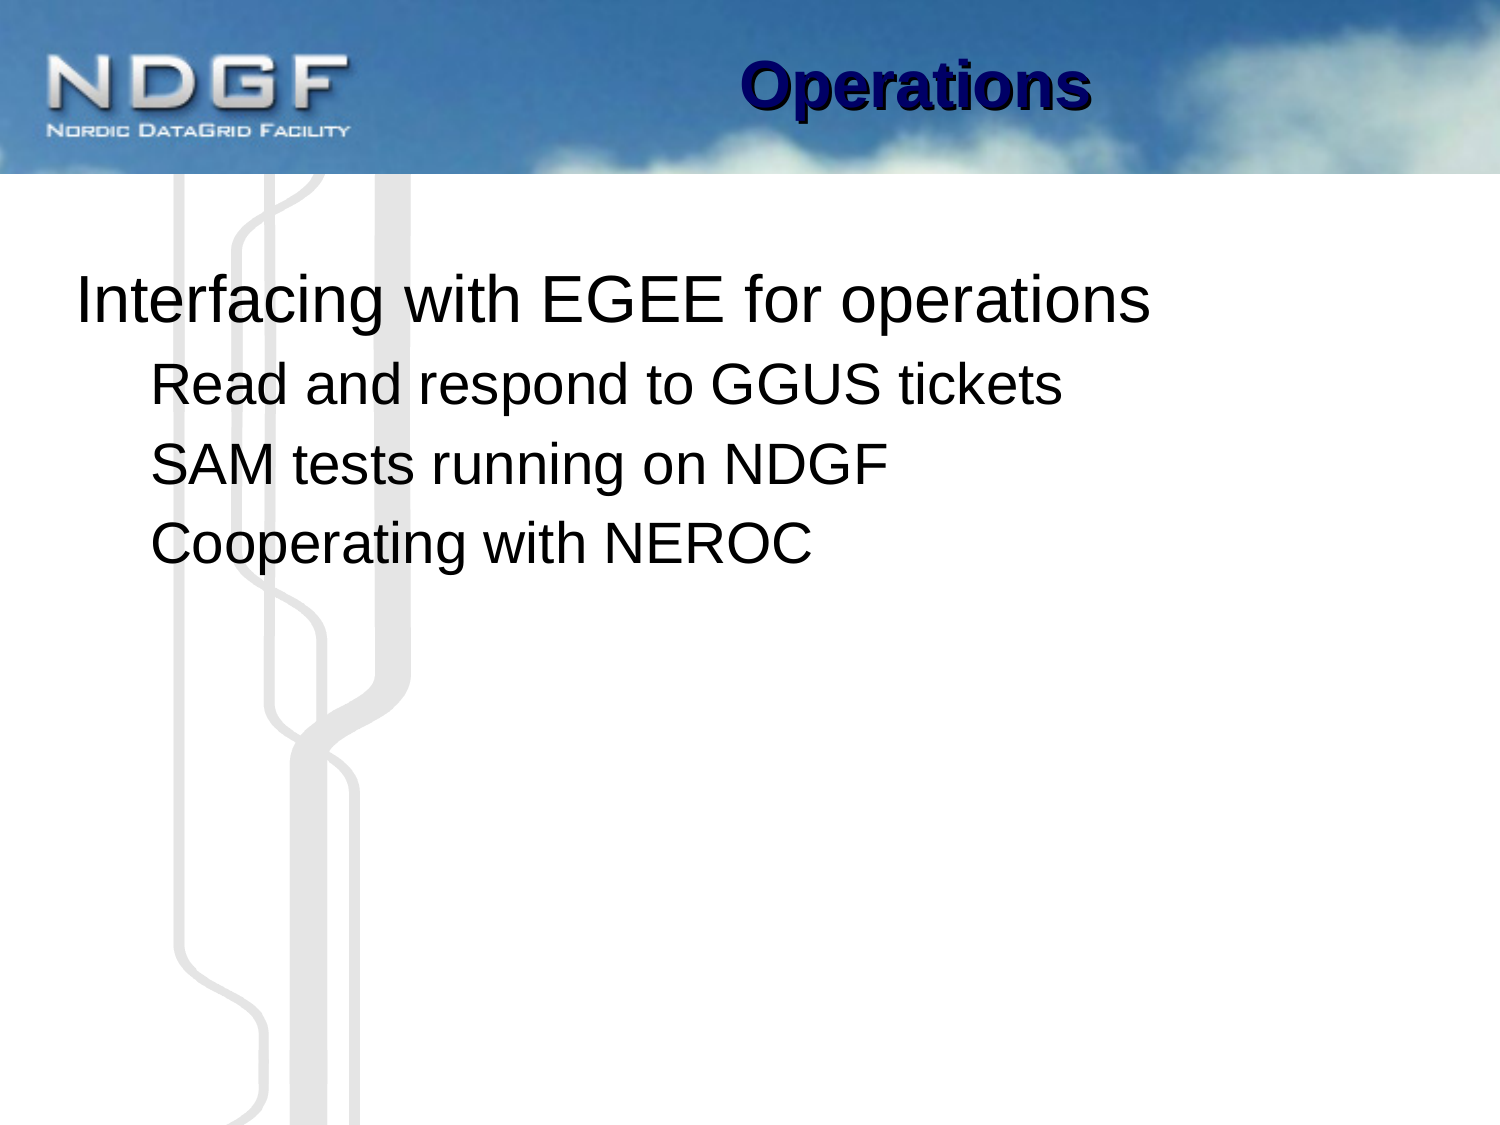

# Operations
Interfacing with EGEE for operations
Read and respond to GGUS tickets
SAM tests running on NDGF
Cooperating with NEROC